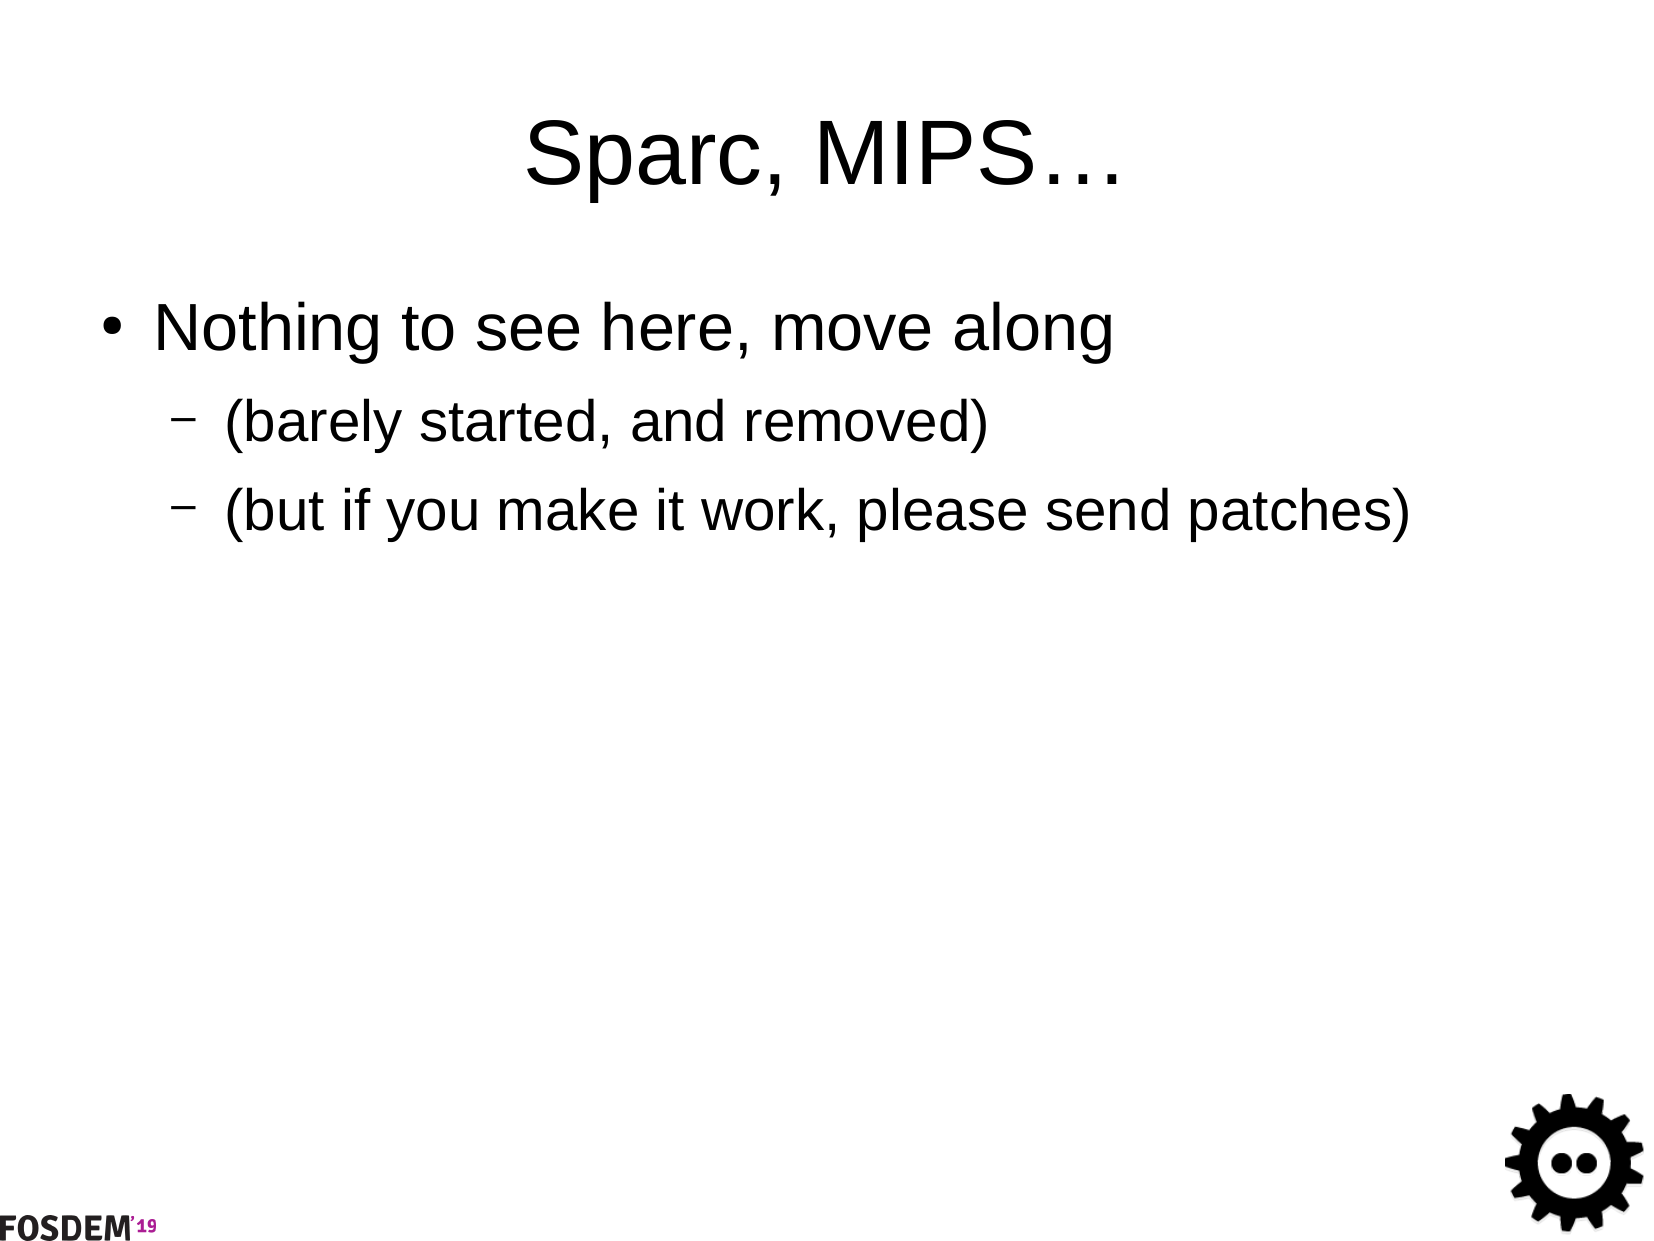

# Sparc, MIPS…
Nothing to see here, move along
(barely started, and removed)
(but if you make it work, please send patches)